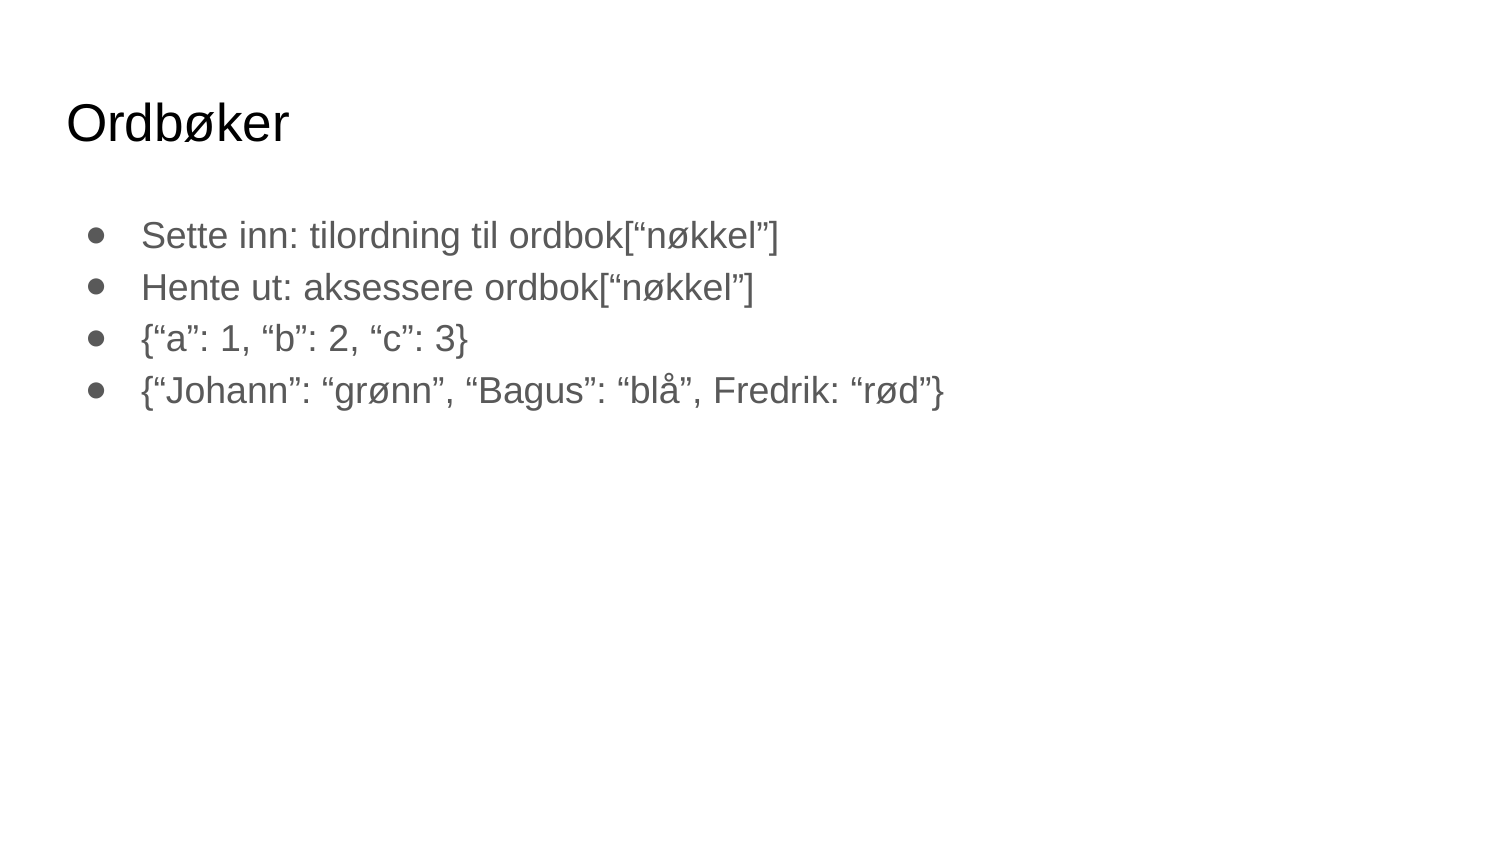

# Ordbøker
Sette inn: tilordning til ordbok[“nøkkel”]
Hente ut: aksessere ordbok[“nøkkel”]
{“a”: 1, “b”: 2, “c”: 3}
{“Johann”: “grønn”, “Bagus”: “blå”, Fredrik: “rød”}